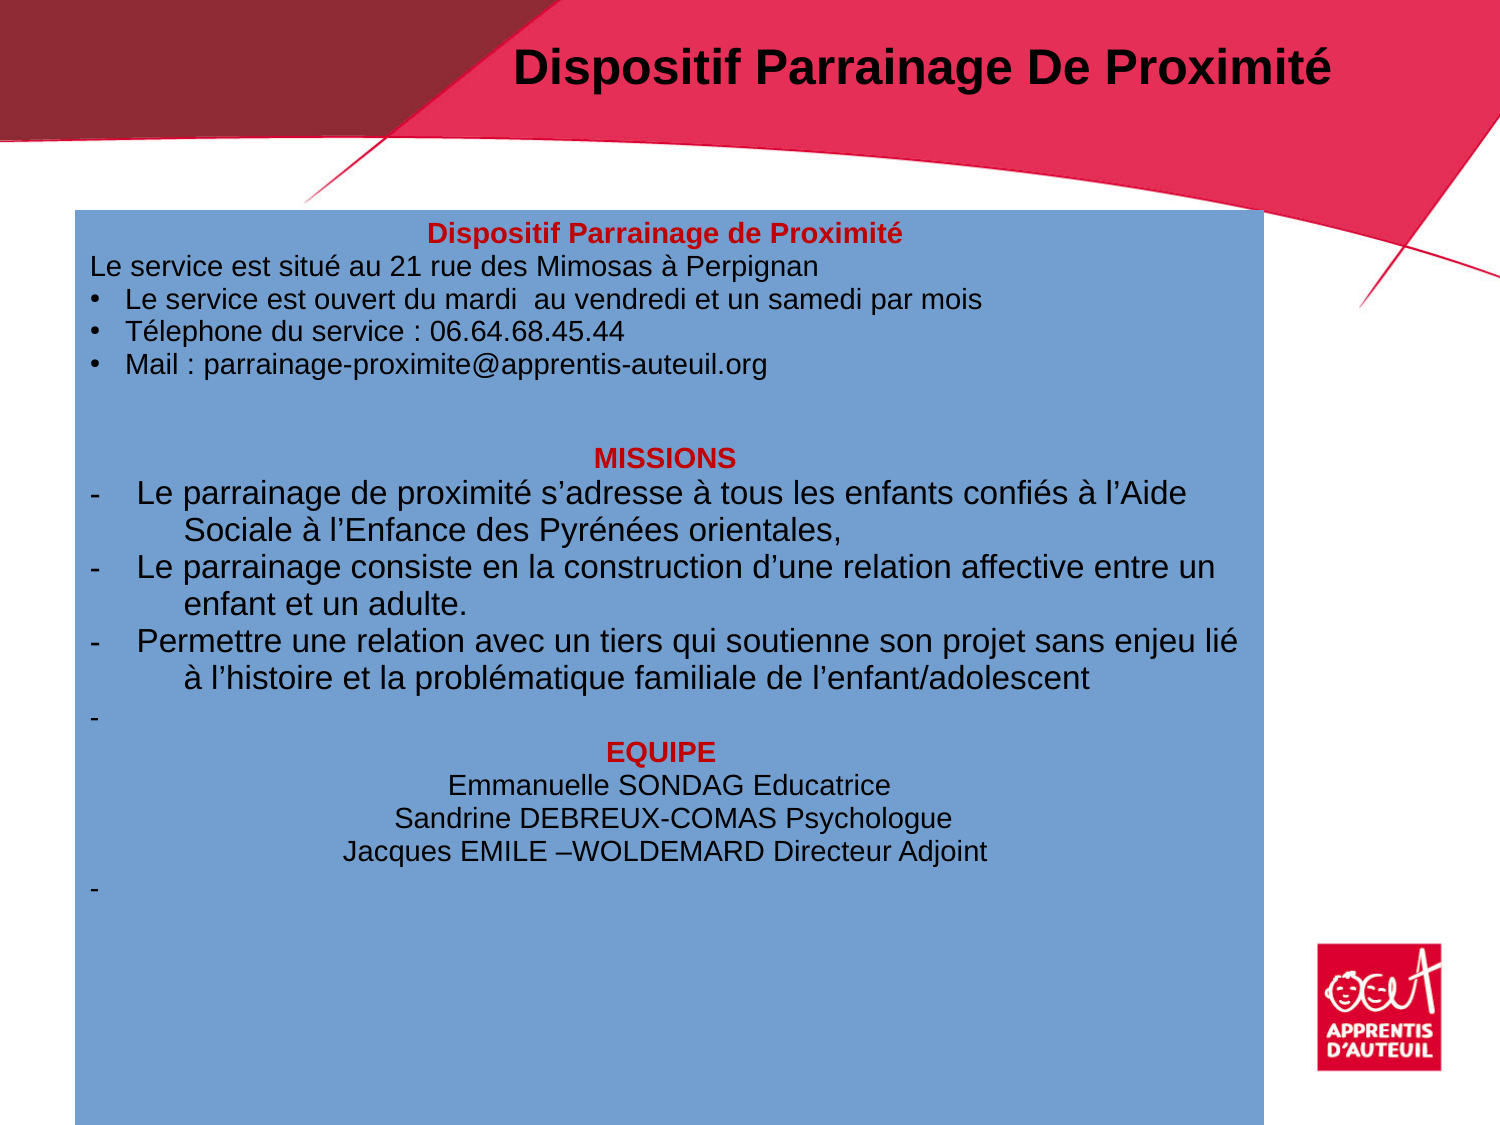

Dispositif Parrainage De Proximité
| Dispositif Parrainage de Proximité Le service est situé au 21 rue des Mimosas à Perpignan Le service est ouvert du mardi au vendredi et un samedi par mois Télephone du service : 06.64.68.45.44 Mail : parrainage-proximite@apprentis-auteuil.org |
| --- |
| MISSIONS Le parrainage de proximité s’adresse à tous les enfants confiés à l’Aide Sociale à l’Enfance des Pyrénées orientales, Le parrainage consiste en la construction d’une relation affective entre un enfant et un adulte. Permettre une relation avec un tiers qui soutienne son projet sans enjeu lié à l’histoire et la problématique familiale de l’enfant/adolescent EQUIPE Emmanuelle SONDAG Educatrice Sandrine DEBREUX-COMAS Psychologue Jacques EMILE –WOLDEMARD Directeur Adjoint |
| |